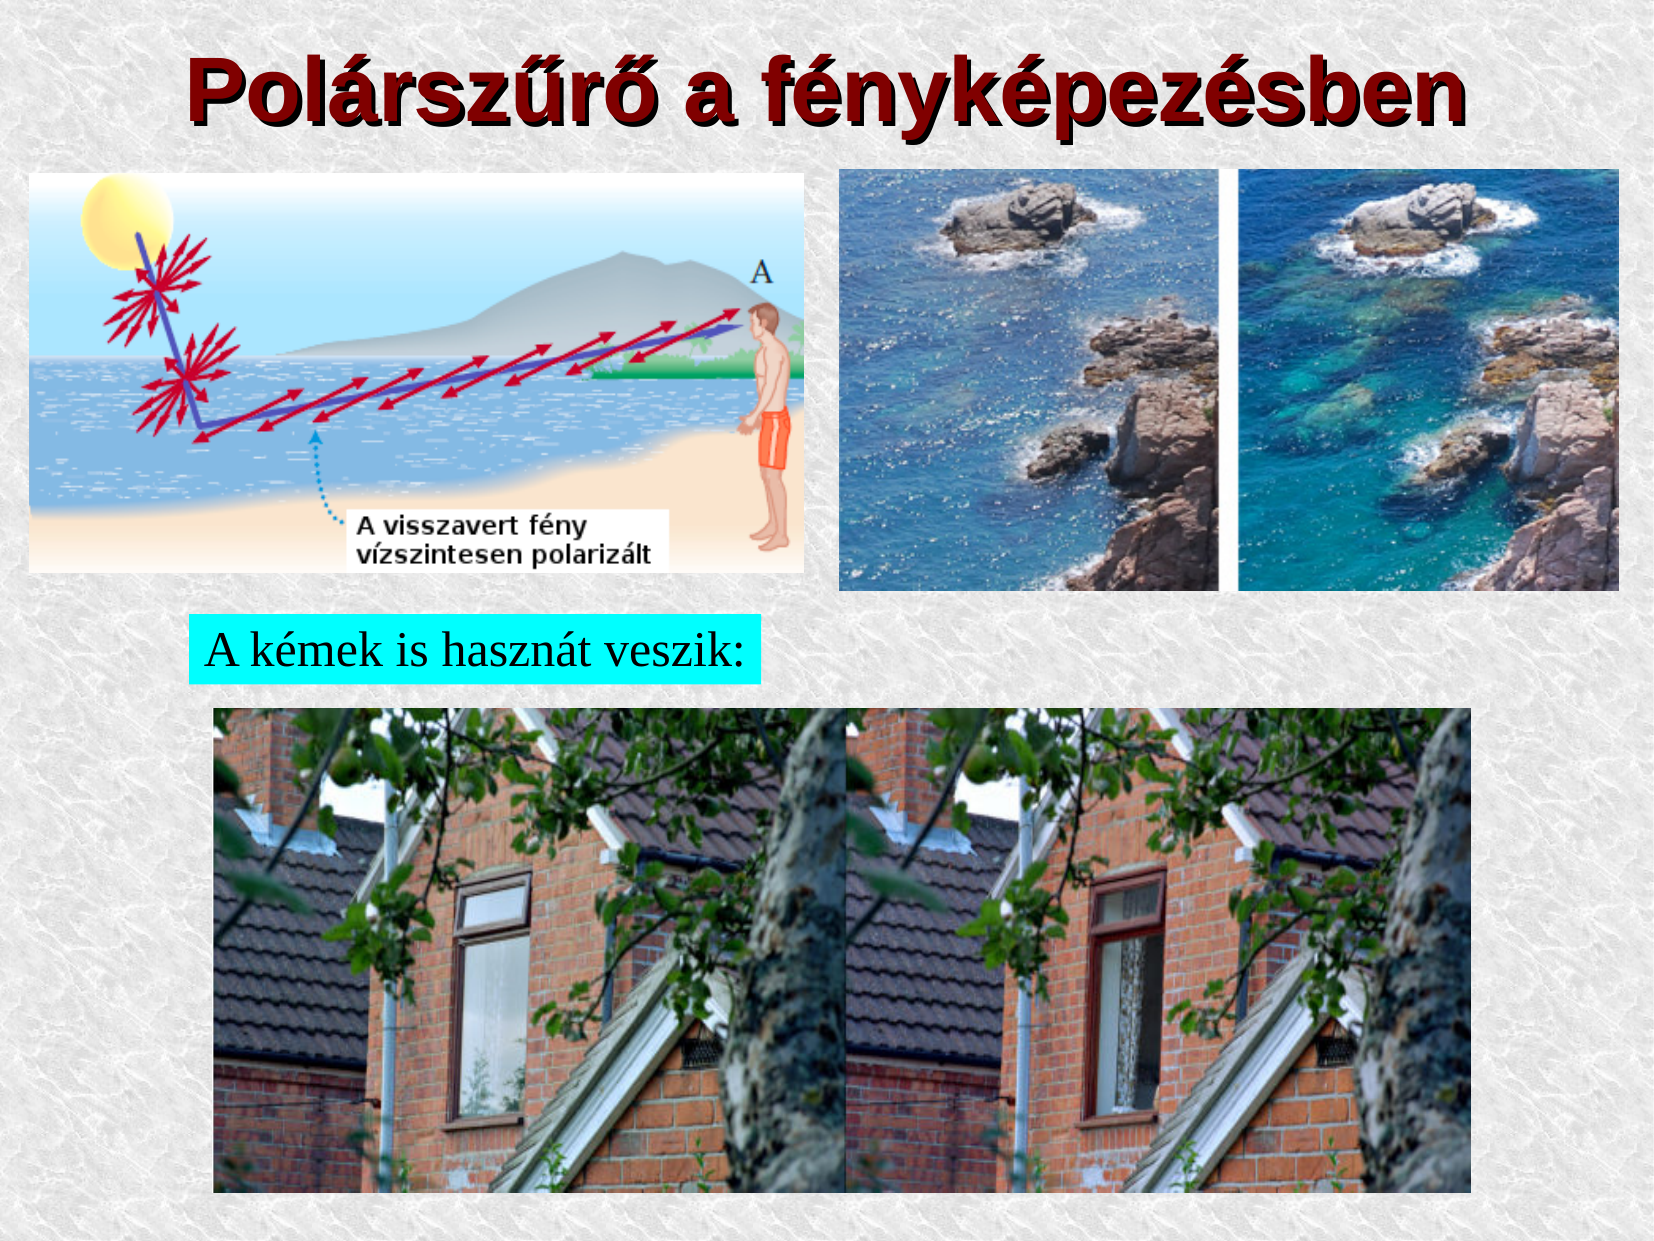

# Polárszűrő a fényképezésben
A kémek is hasznát veszik: